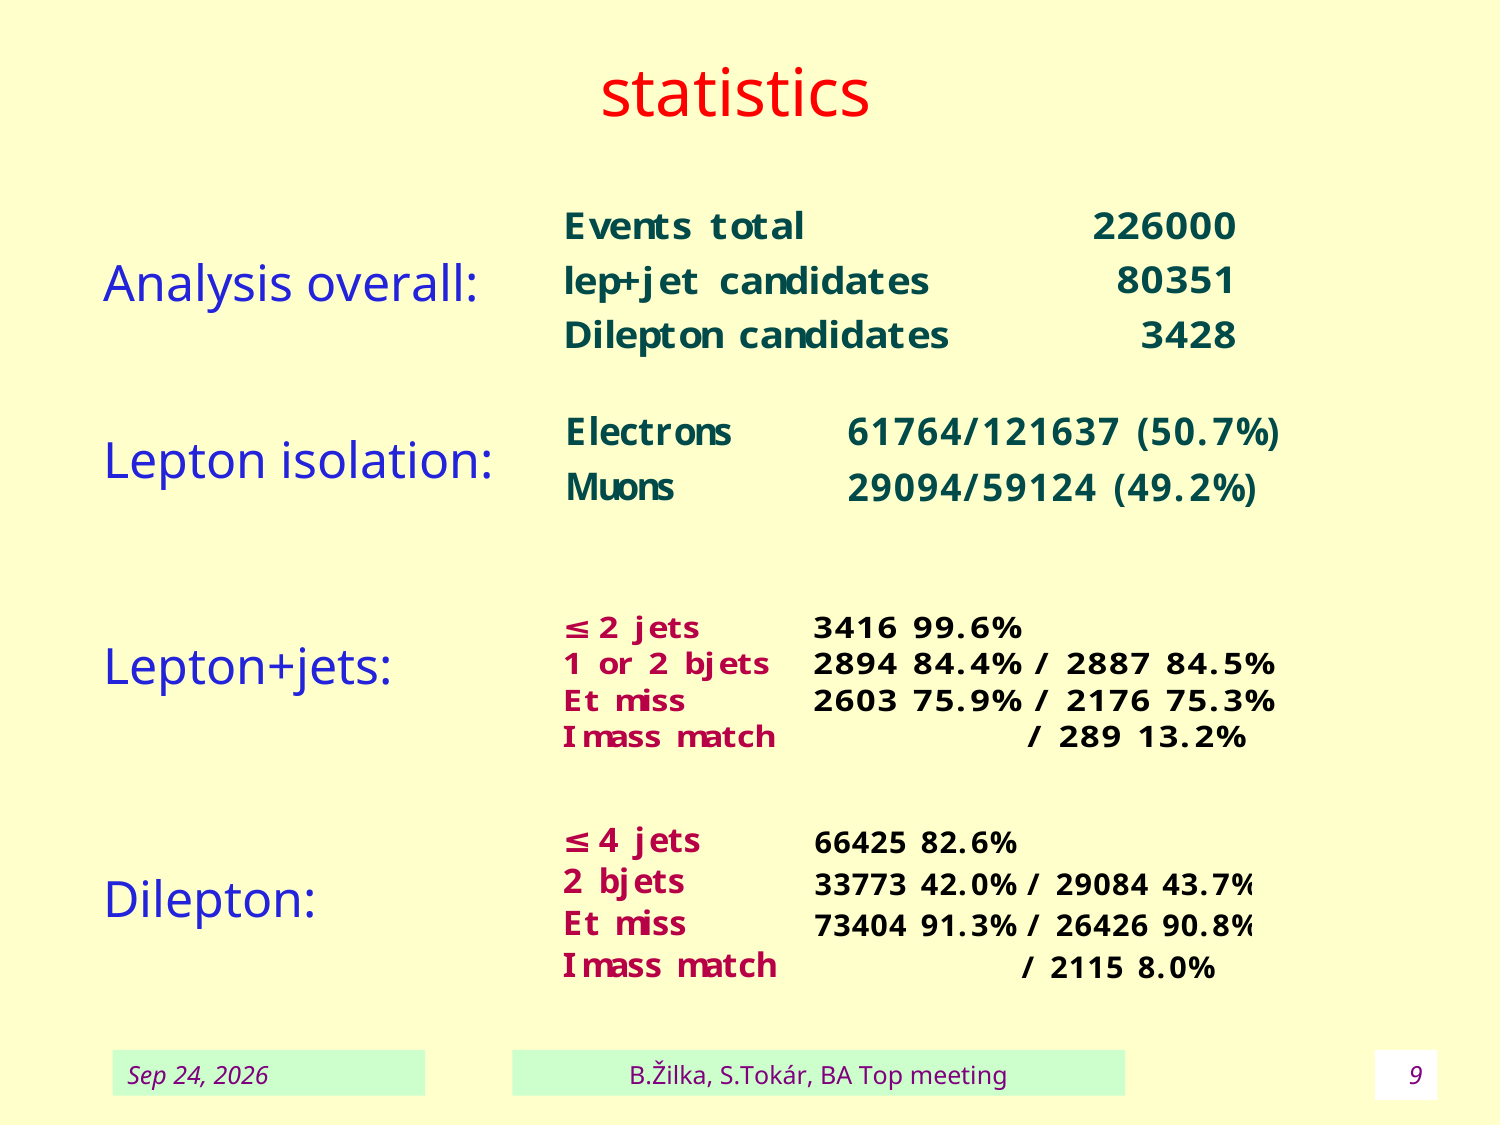

# statistics
Analysis overall:
Lepton isolation:
Lepton+jets:
Dilepton:
B.Žilka, S.Tokár, BA Top meeting
9